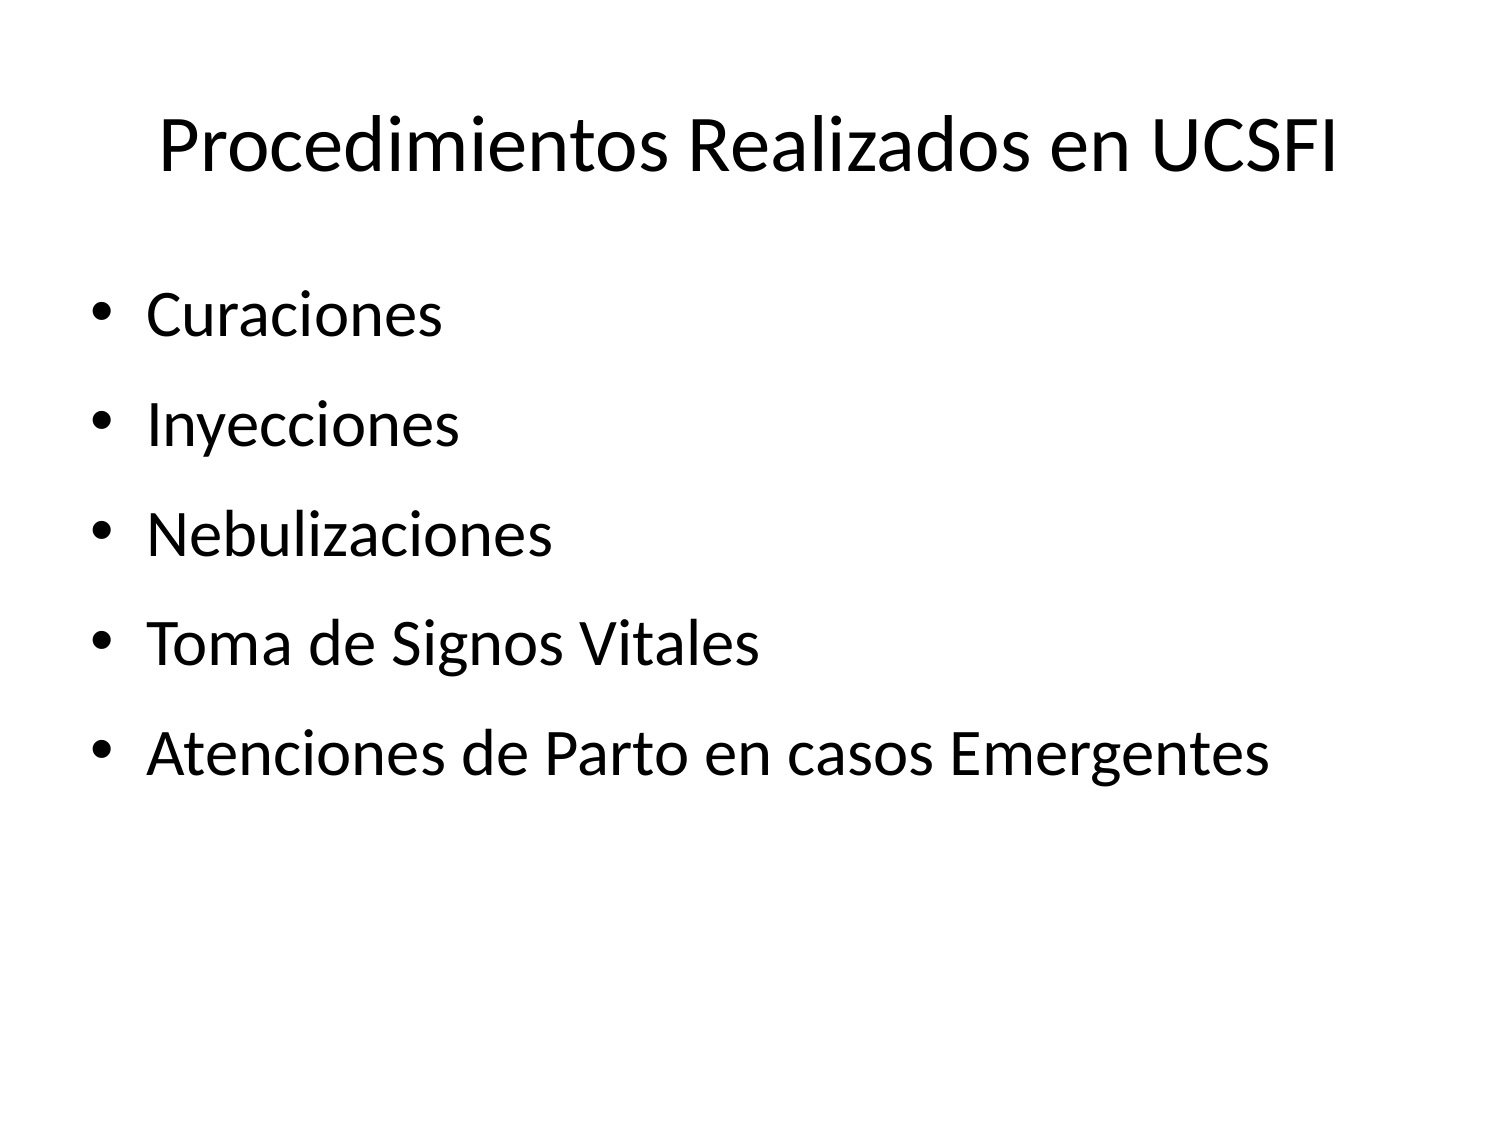

# Procedimientos Realizados en UCSFI
Curaciones
Inyecciones
Nebulizaciones
Toma de Signos Vitales
Atenciones de Parto en casos Emergentes